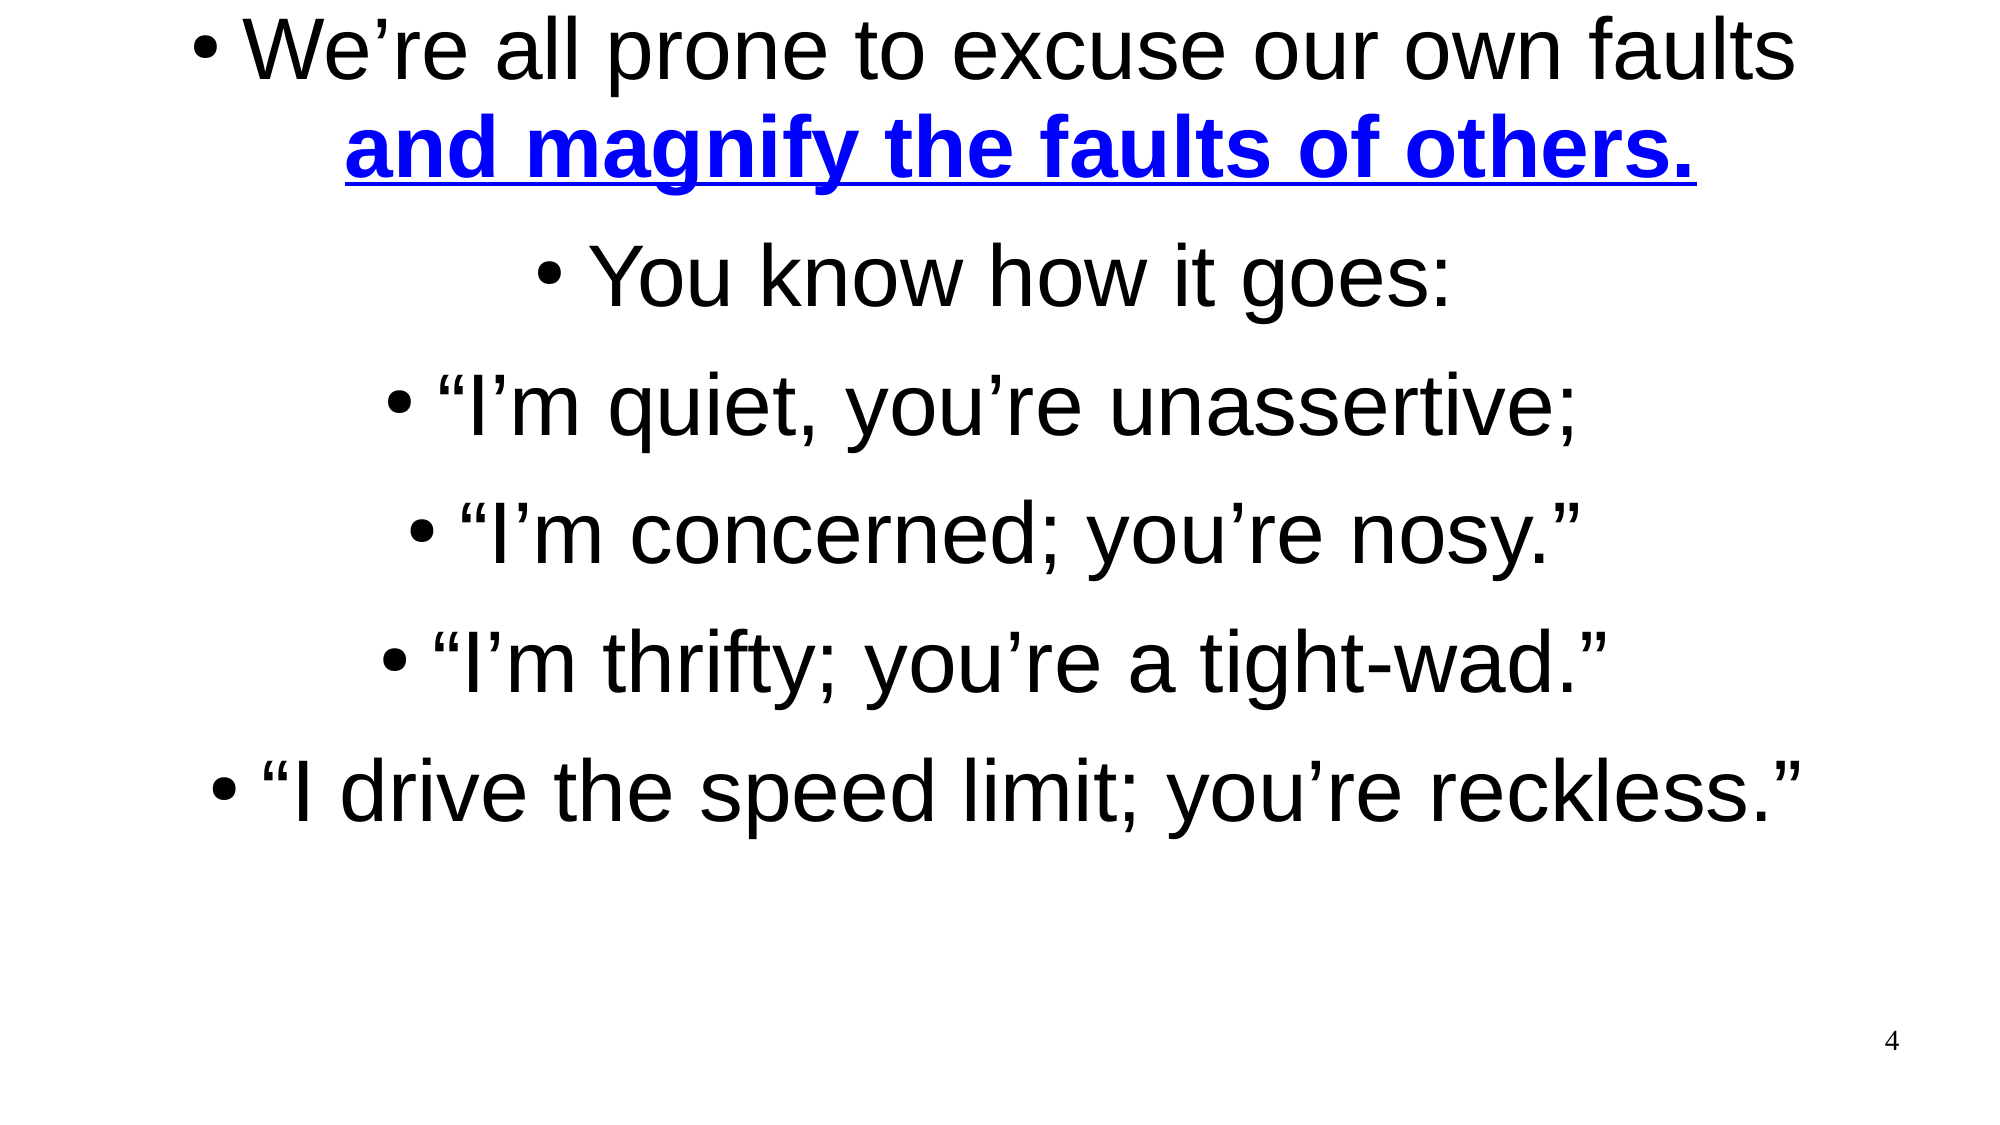

# We’re all prone to excuse our own faults and magnify the faults of others.
You know how it goes:
“I’m quiet, you’re unassertive;
“I’m concerned; you’re nosy.”
“I’m thrifty; you’re a tight-wad.”
“I drive the speed limit; you’re reckless.”
4